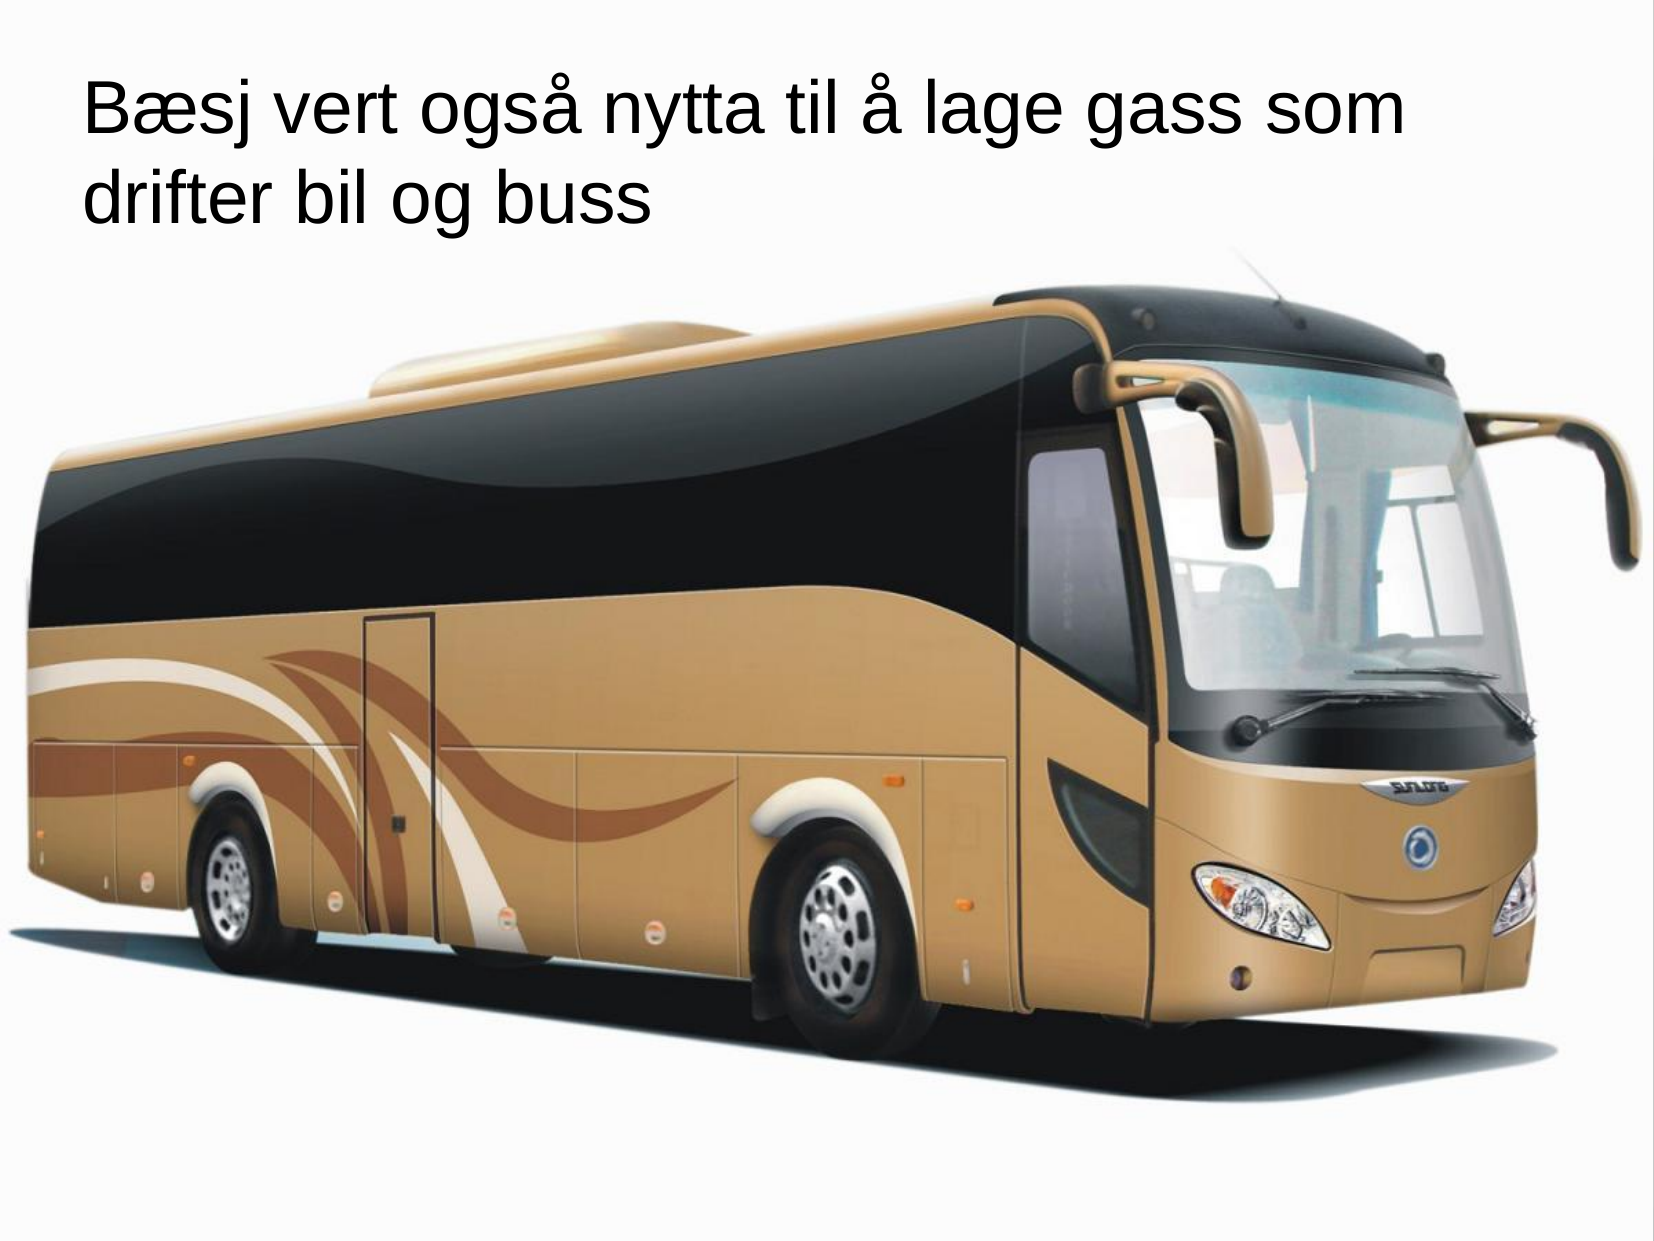

# Bæsj vert også nytta til å lage gass som drifter bil og buss